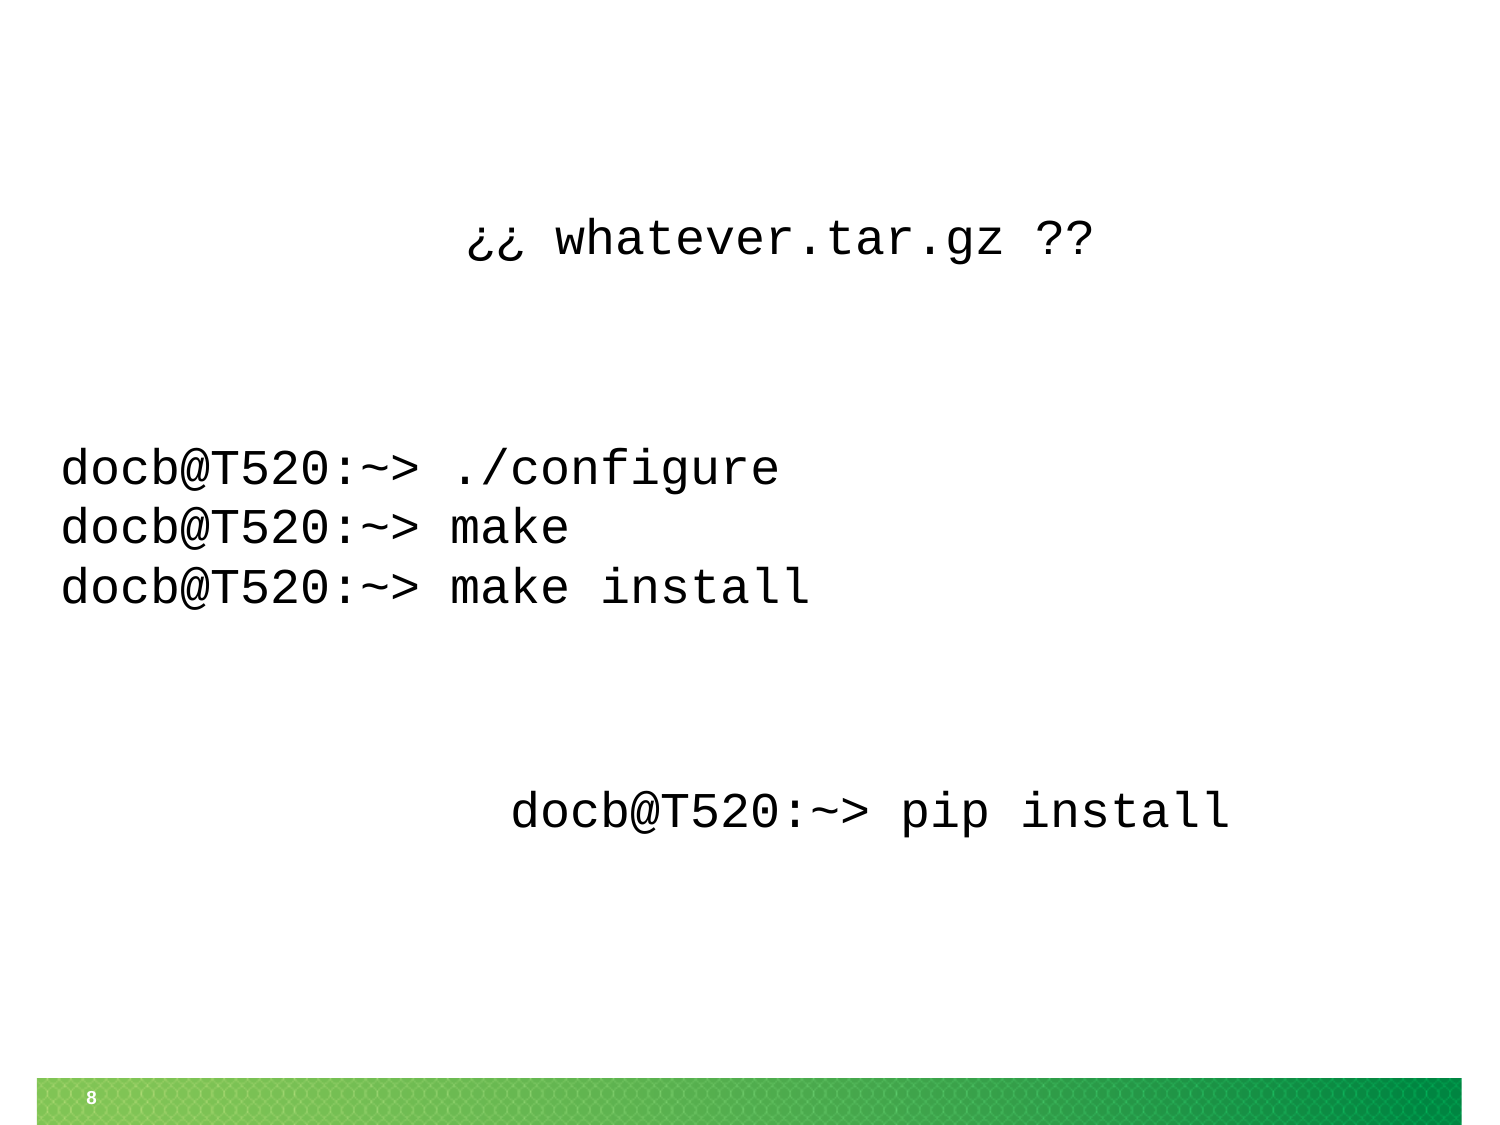

¿¿ whatever.tar.gz ??
docb@T520:~> ./configure
docb@T520:~> make
docb@T520:~> make install
docb@T520:~> pip install